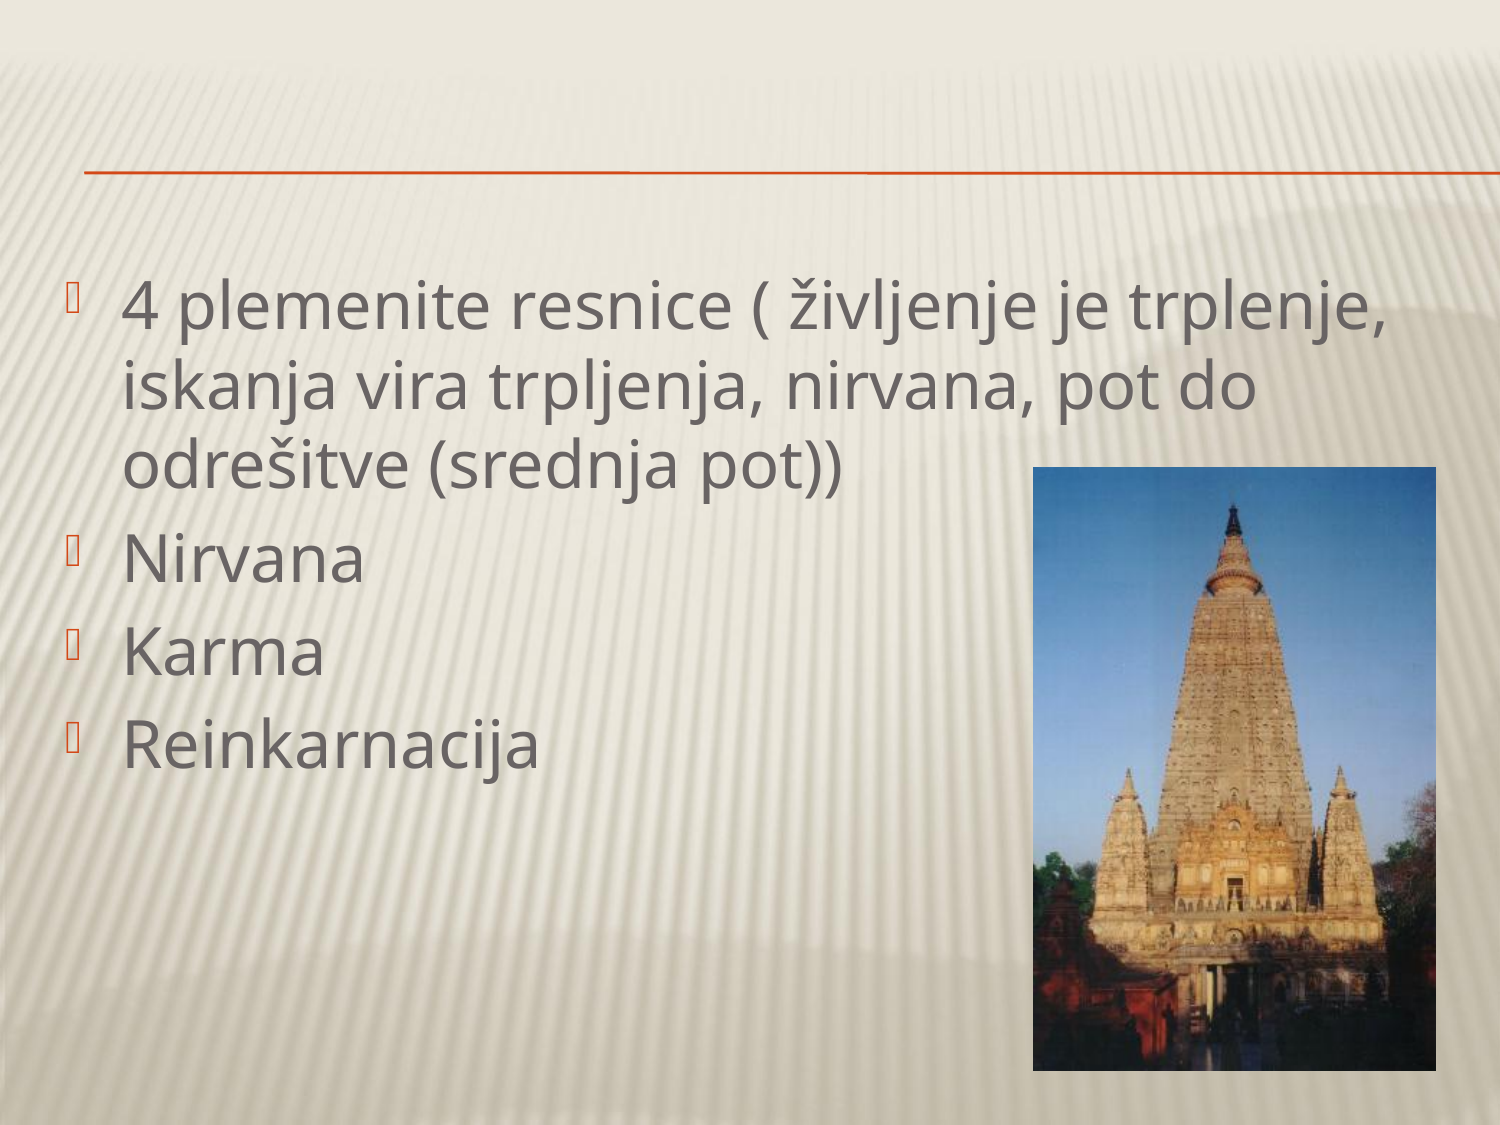

#
4 plemenite resnice ( življenje je trplenje, iskanja vira trpljenja, nirvana, pot do odrešitve (srednja pot))
Nirvana
Karma
Reinkarnacija